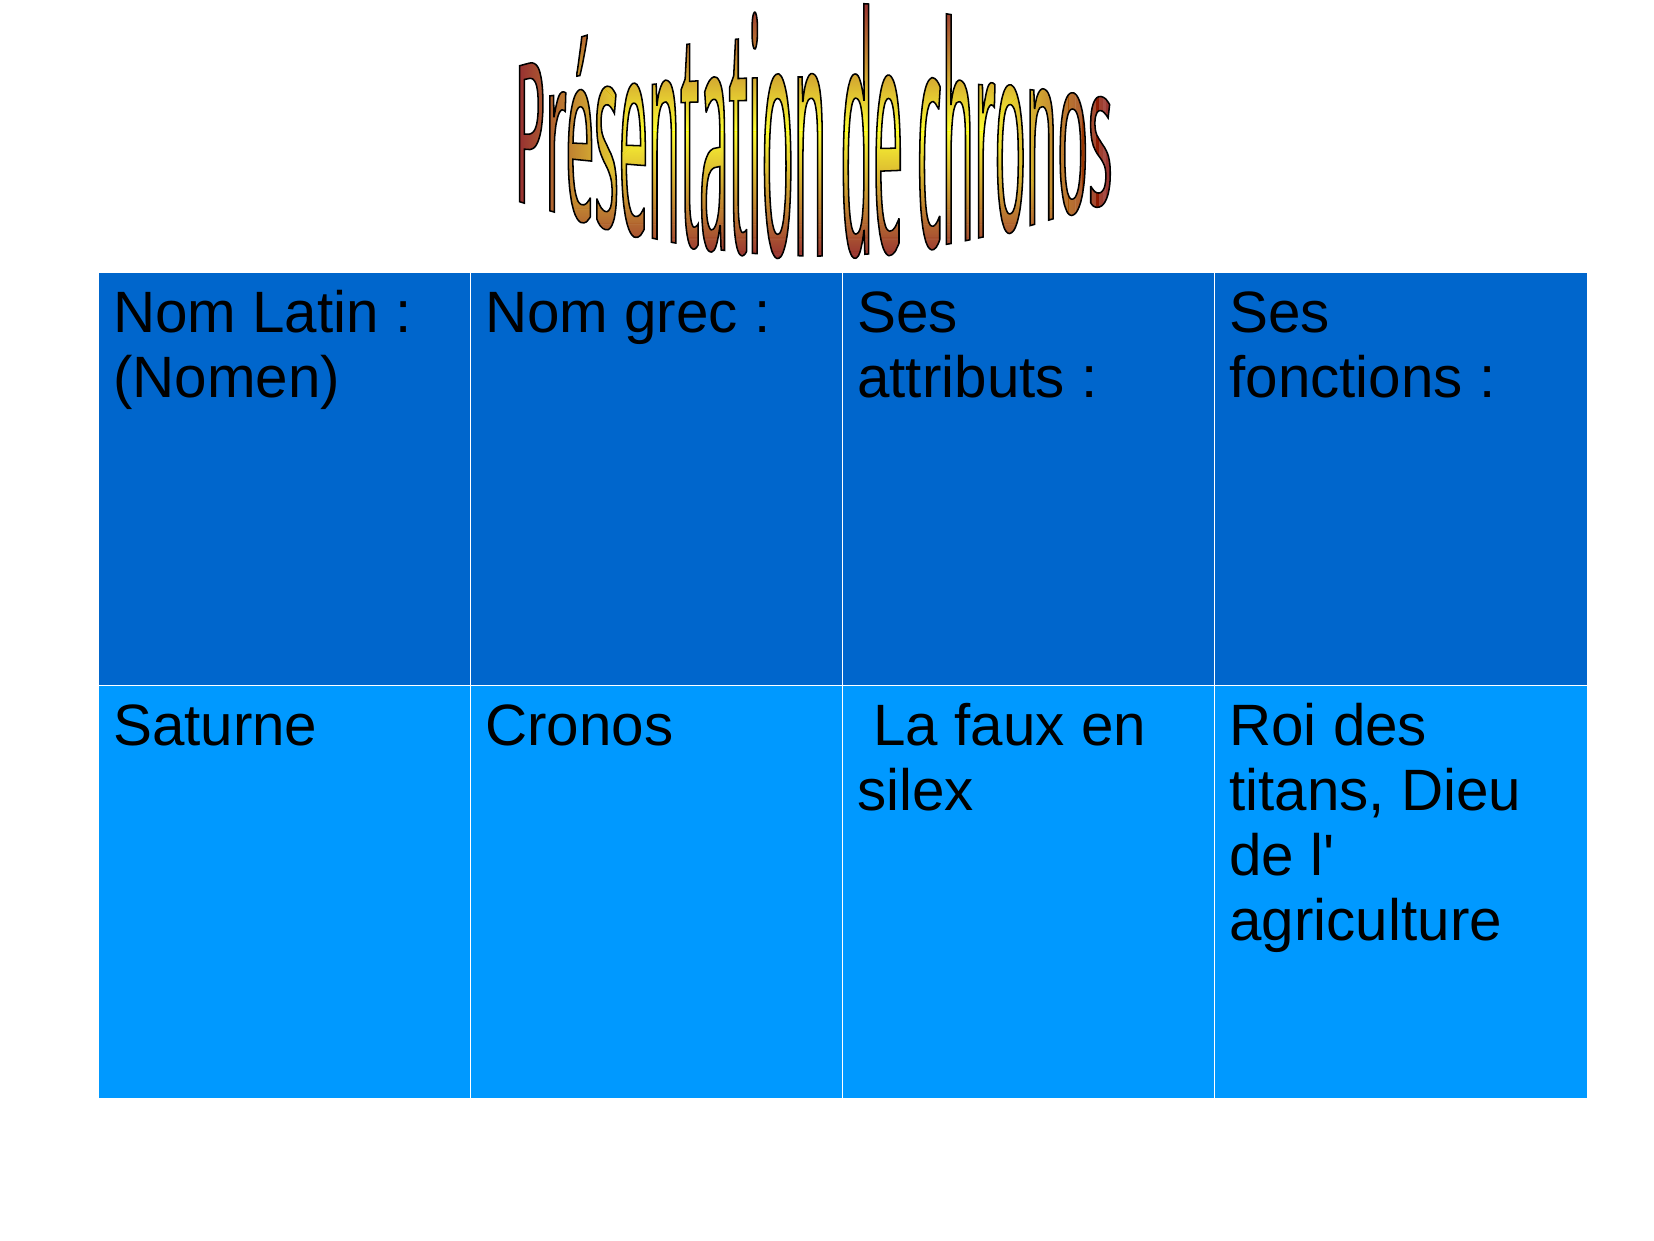

Présentation de chronos
| Nom Latin : (Nomen) | Nom grec : | Ses attributs : | Ses fonctions : |
| --- | --- | --- | --- |
| Saturne | Cronos | La faux en silex | Roi des titans, Dieu de l' agriculture |